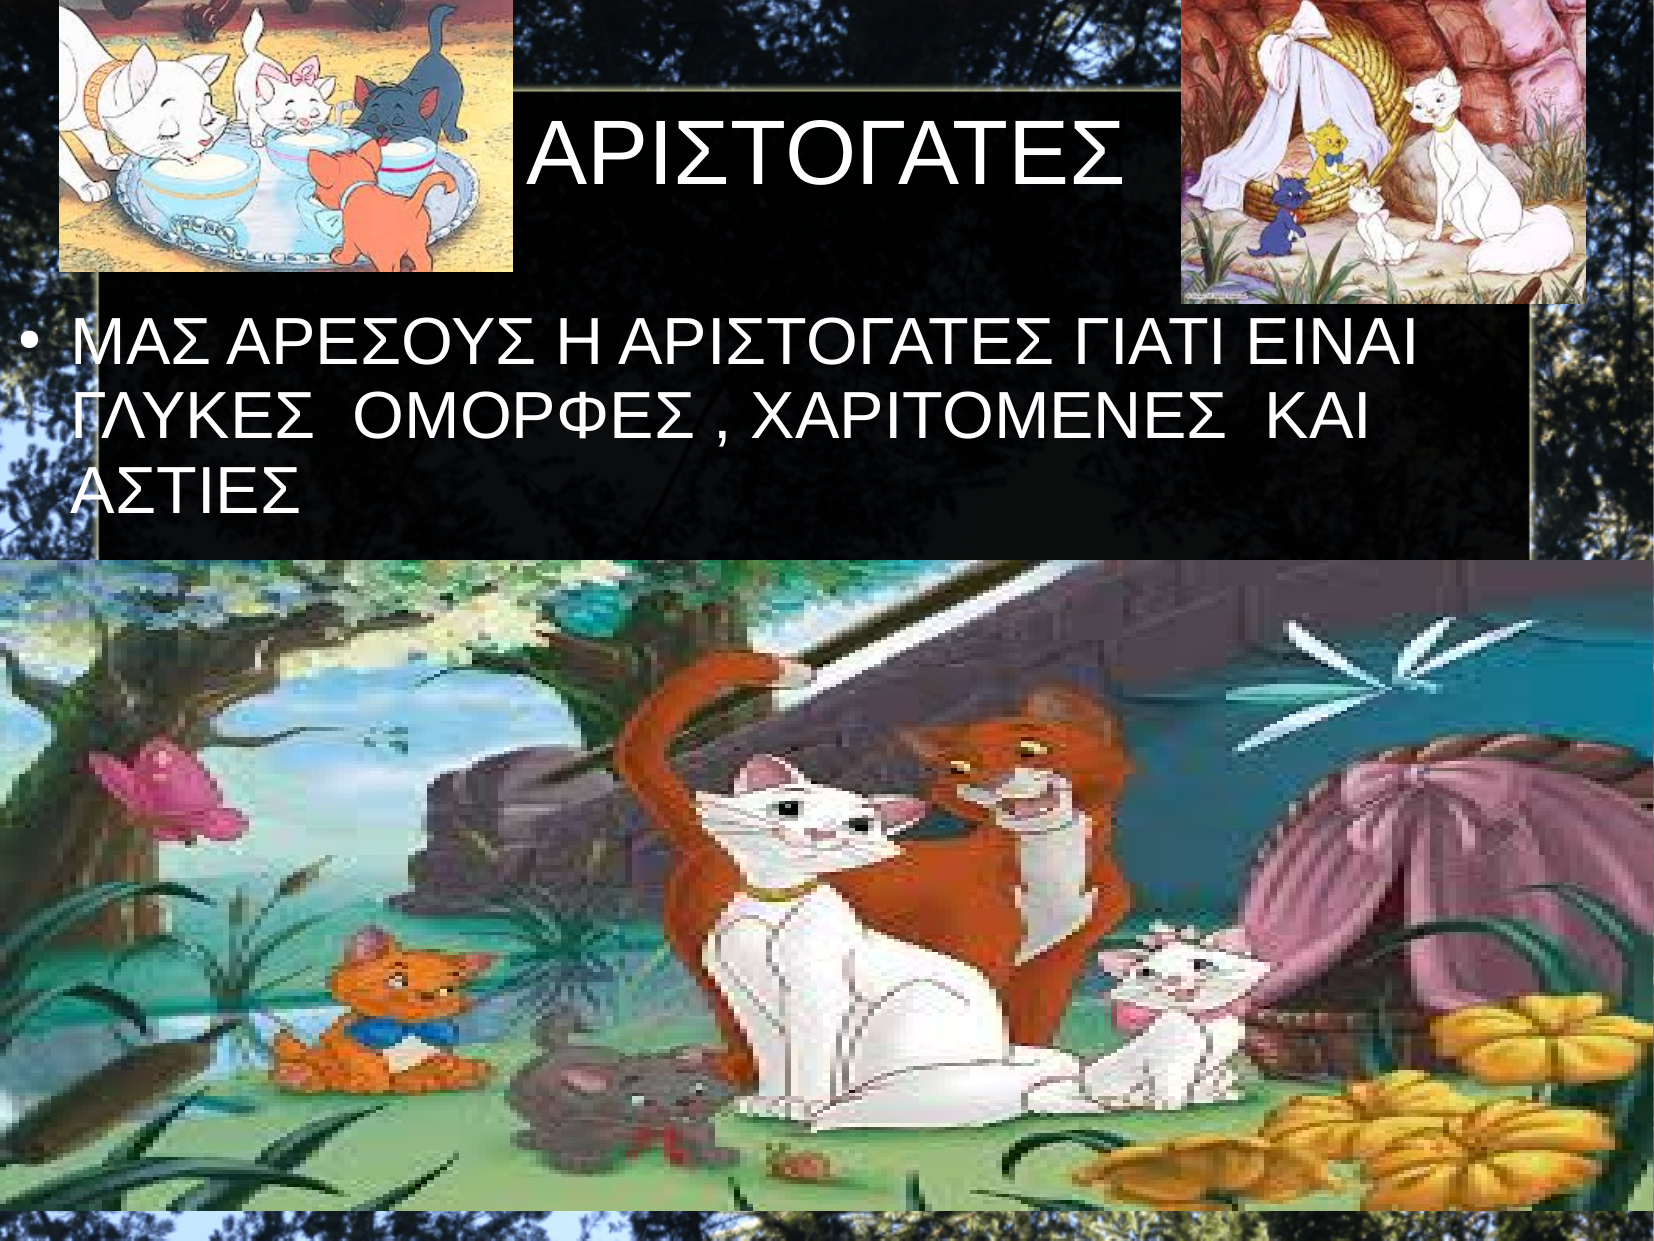

# ΑΡΙΣΤΟΓΑΤΕΣ
ΜΑΣ ΑΡΕΣΟΥΣ Η ΑΡΙΣΤΟΓΑΤΕΣ ΓΙΑΤΙ ΕΙΝΑΙ ΓΛΥΚΕΣ ΟΜΟΡΦΕΣ , ΧΑΡΙΤΟΜΕΝΕΣ ΚΑΙ ΑΣΤΙΕΣ